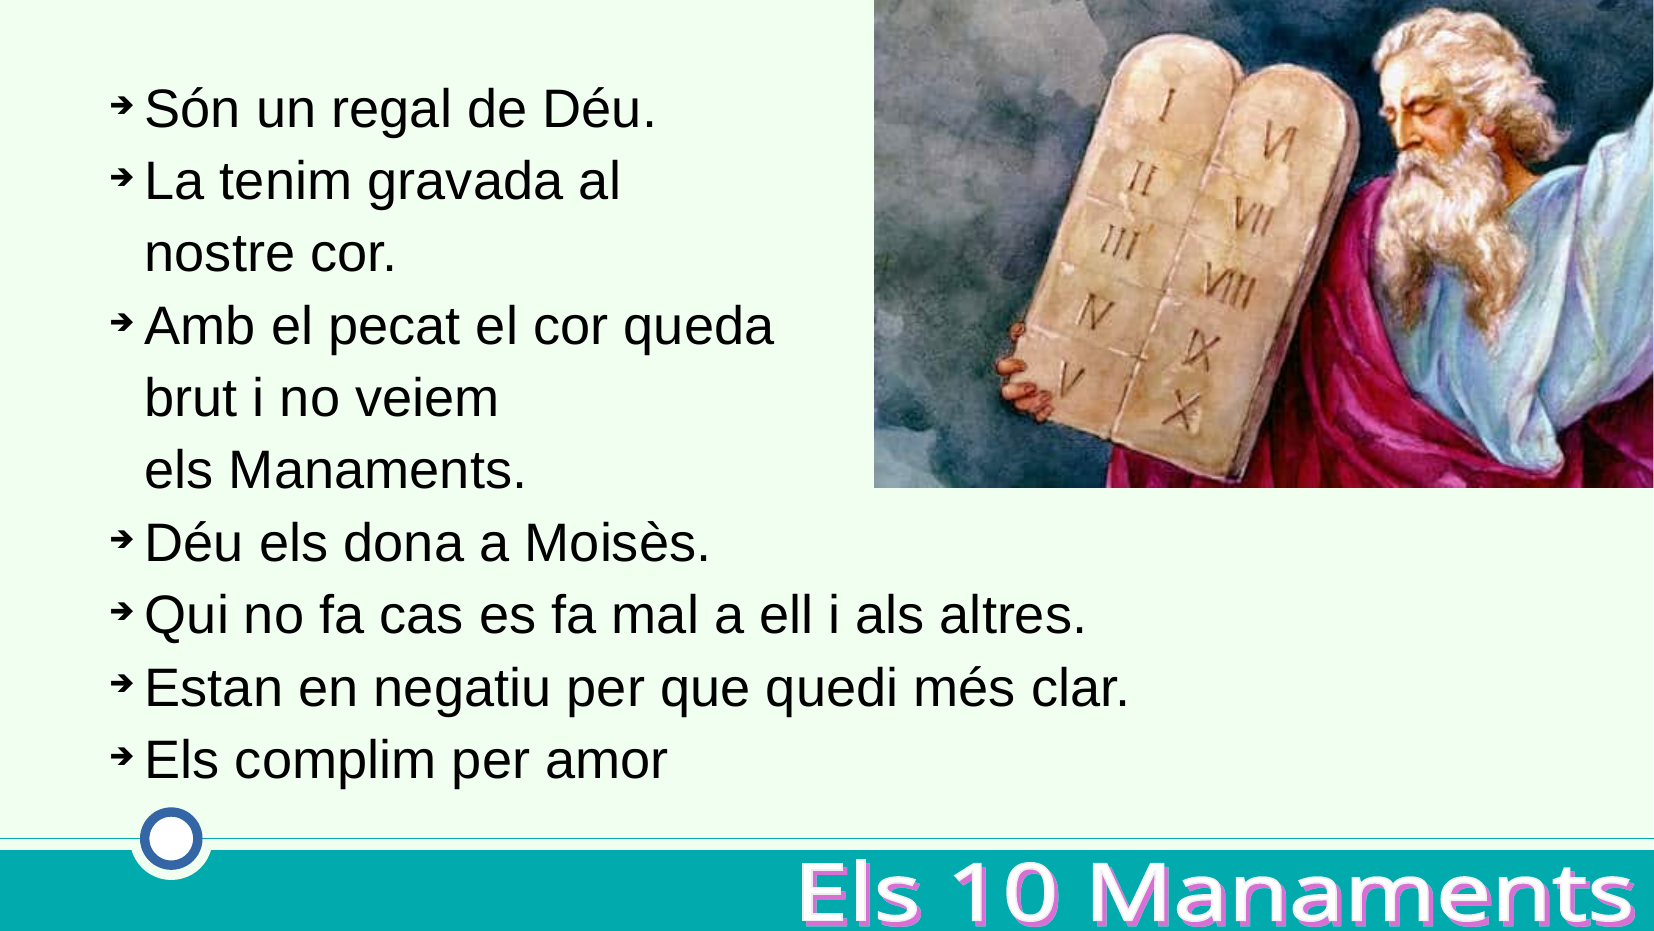

Són un regal de Déu.
La tenim gravada al
nostre cor.
Amb el pecat el cor queda
brut i no veiem
els Manaments.
Déu els dona a Moisès.
Qui no fa cas es fa mal a ell i als altres.
Estan en negatiu per que quedi més clar.
Els complim per amor
Els 10 Manaments